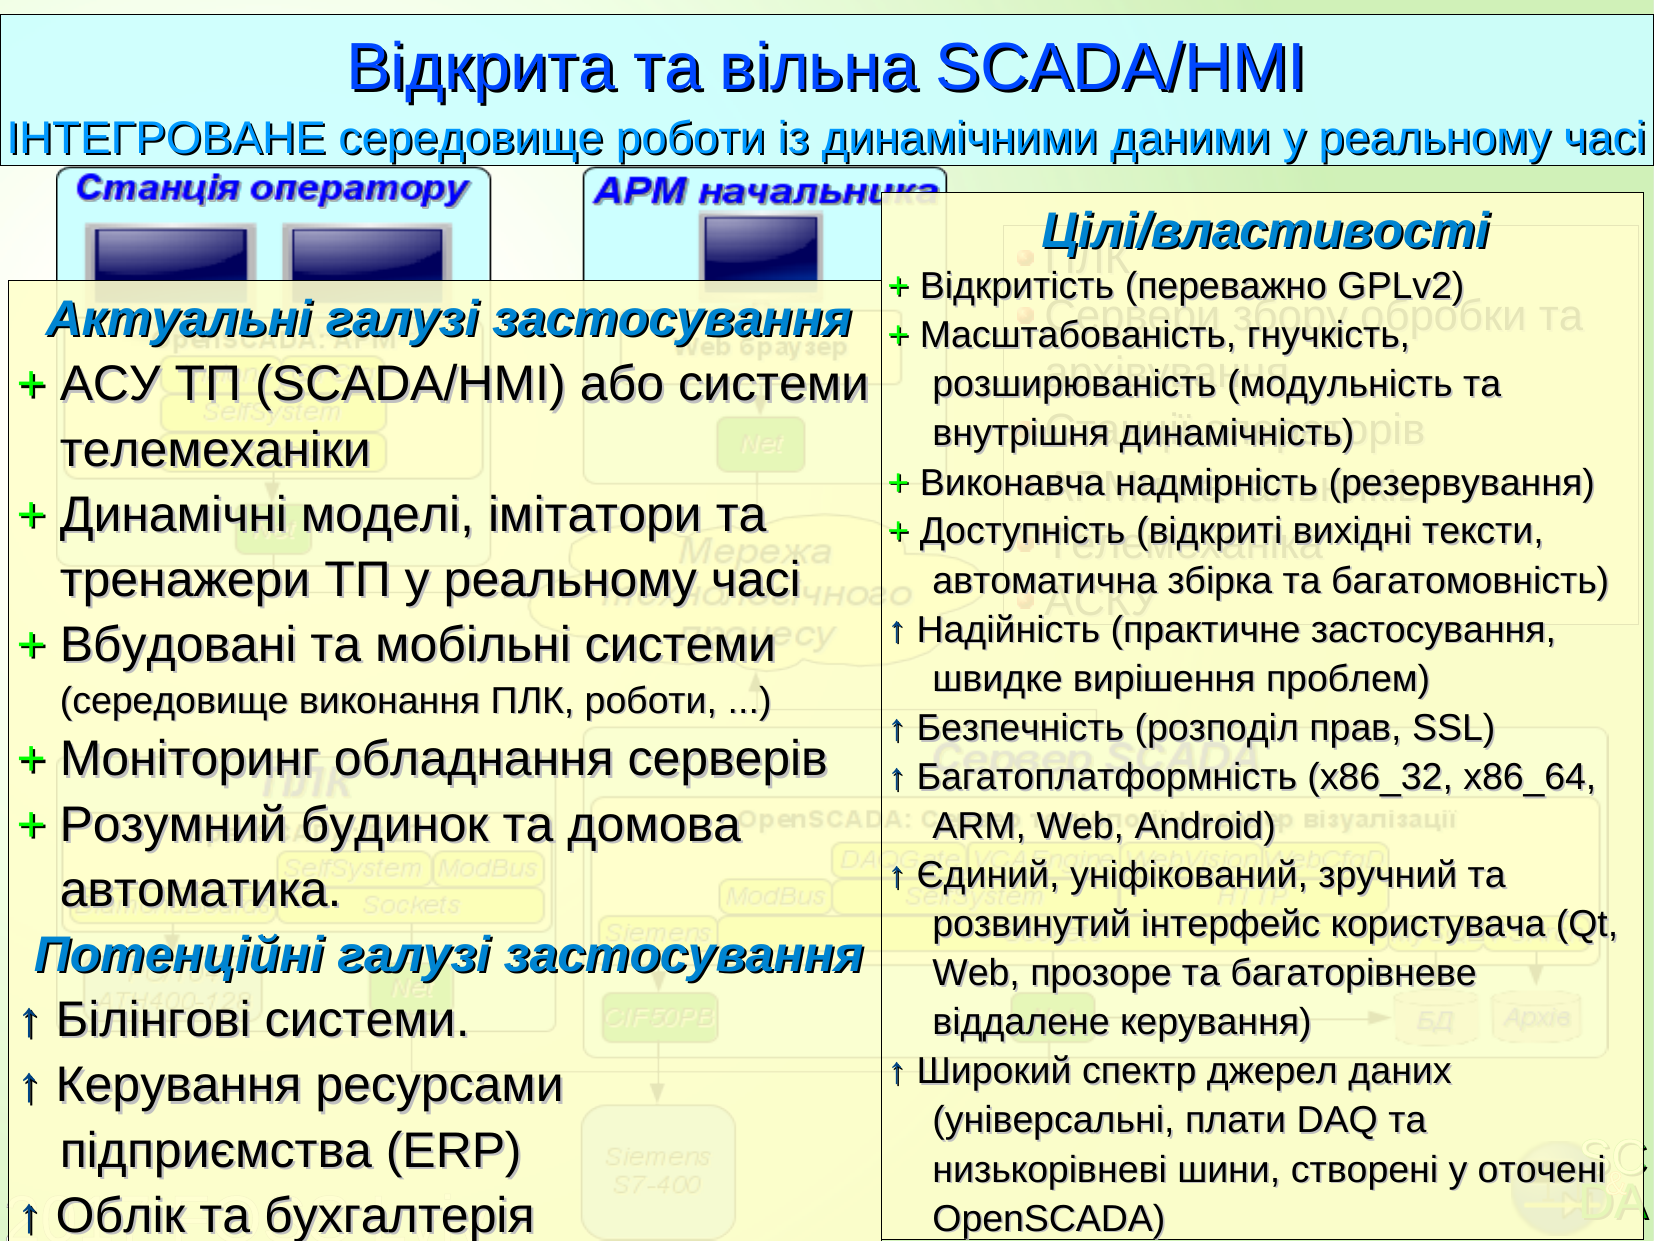

Відкрита та вільна SCADA/HMI
ІНТЕГРОВАНЕ середовище роботи із динамічними даними у реальному часі
Цілі/властивості
+ Відкритість (переважно GPLv2)
+ Масштабованість, гнучкість, розширюваність (модульність та внутрішня динамічність)
+ Виконавча надмірність (резервування)
+ Доступність (відкриті вихідні тексти, автоматична збірка та багатомовність)
↑ Надійність (практичне застосування, швидке вирішення проблем)
↑ Безпечність (розподіл прав, SSL)
↑ Багатоплатформність (x86_32, x86_64, ARM, Web, Android)
↑ Єдиний, уніфікований, зручний та розвинутий інтерфейс користувача (Qt, Web, прозоре та багаторівневе віддалене керування)
↑ Широкий спектр джерел даних (універсальні, плати DAQ та низькорівневі шини, створені у оточені OpenSCADA)
# ПЛК
Сервери збору обробки та архівування
Станції операторів
АРМи начальників.
Телемеханіка
АСКУ
Актуальні галузі застосування
+ АСУ ТП (SCADA/HMI) або системи телемеханіки
+ Динамічні моделі, імітатори та тренажери ТП у реальному часі
+ Вбудовані та мобільні системи (середовище виконання ПЛК, роботи, ...)
+ Моніторинг обладнання серверів
+ Розумний будинок та домова автоматика.
Потенційні галузі застосування
↑ Білінгові системи.
↑ Керування ресурсами підприємства (ERP)
↑ Облік та бухгалтерія